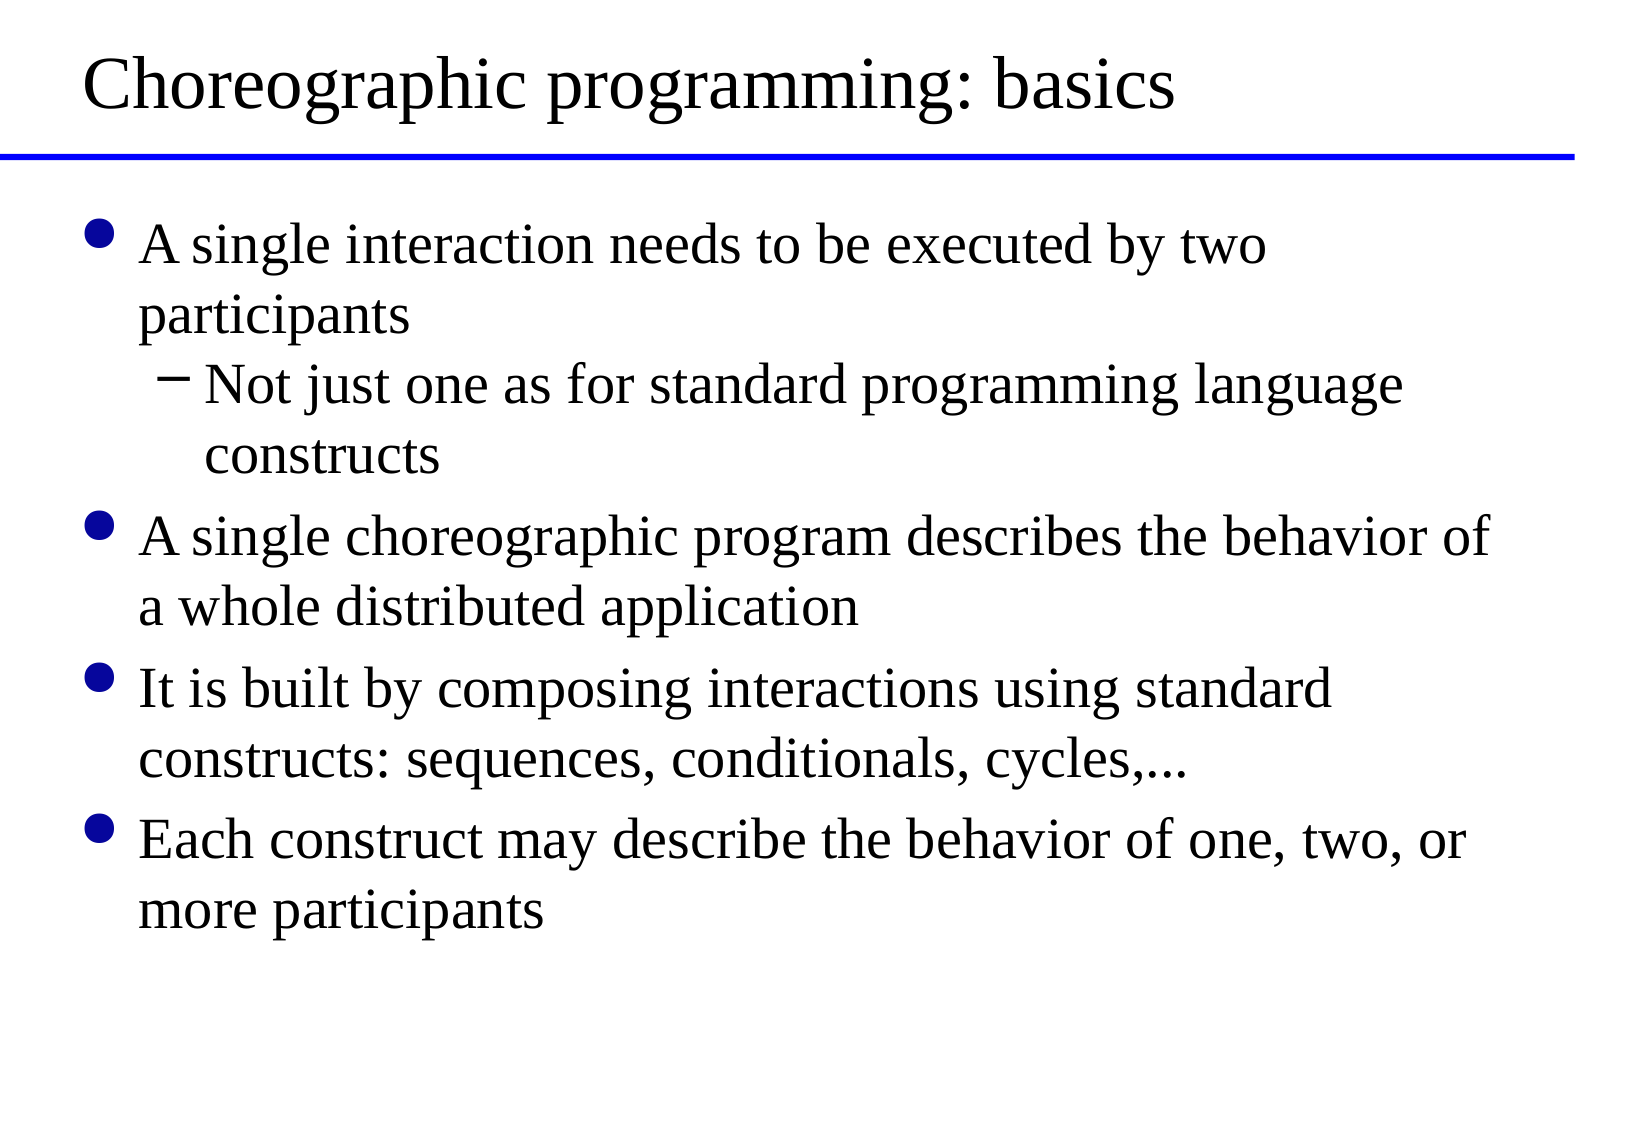

# Choreographic programming: basics
A single interaction needs to be executed by two participants
Not just one as for standard programming language constructs
A single choreographic program describes the behavior of a whole distributed application
It is built by composing interactions using standard constructs: sequences, conditionals, cycles,...
Each construct may describe the behavior of one, two, or more participants